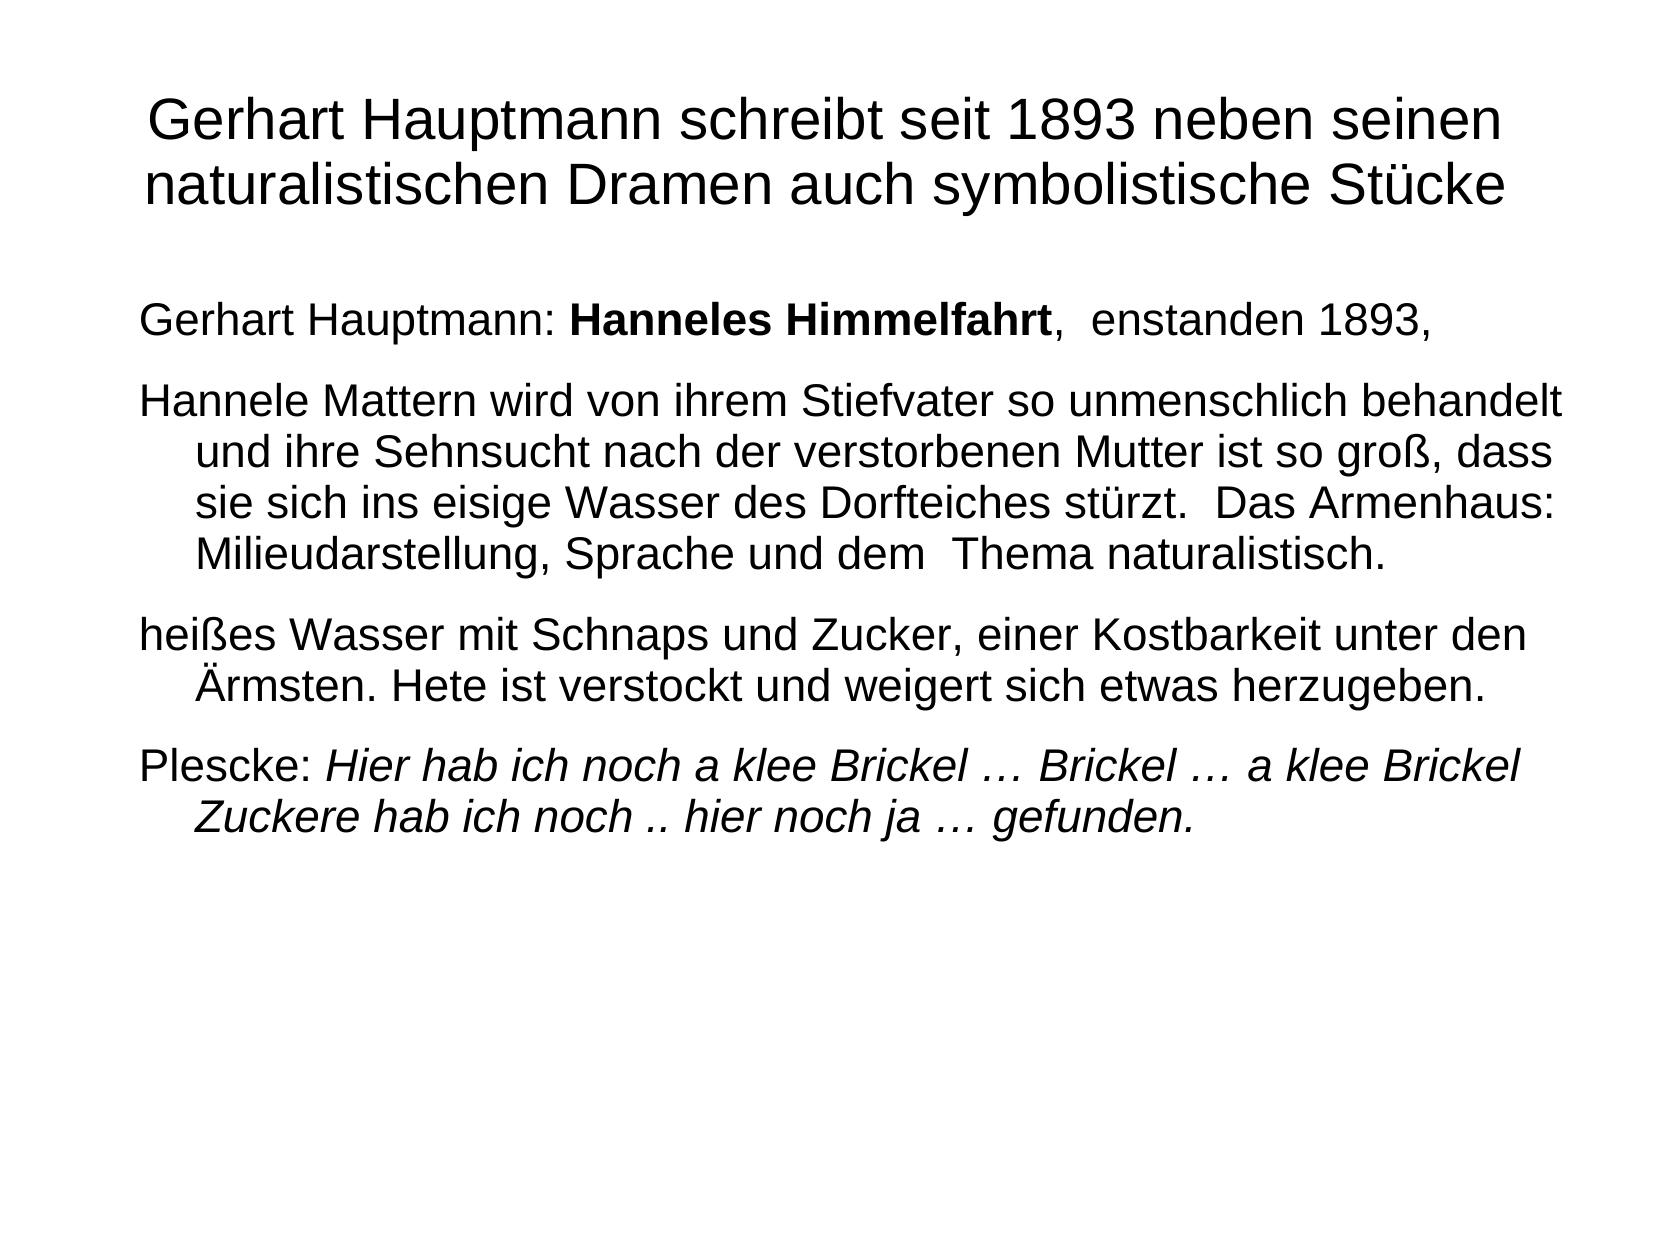

# Gerhart Hauptmann schreibt seit 1893 neben seinen naturalistischen Dramen auch symbolistische Stücke
Gerhart Hauptmann: Hanneles Himmelfahrt, enstanden 1893,
Hannele Mattern wird von ihrem Stiefvater so unmenschlich behandelt und ihre Sehnsucht nach der verstorbenen Mutter ist so groß, dass sie sich ins eisige Wasser des Dorfteiches stürzt. Das Armenhaus: Milieudarstellung, Sprache und dem Thema naturalistisch.
heißes Wasser mit Schnaps und Zucker, einer Kostbarkeit unter den Ärmsten. Hete ist verstockt und weigert sich etwas herzugeben.
Plescke: Hier hab ich noch a klee Brickel … Brickel … a klee Brickel Zuckere hab ich noch .. hier noch ja … gefunden.